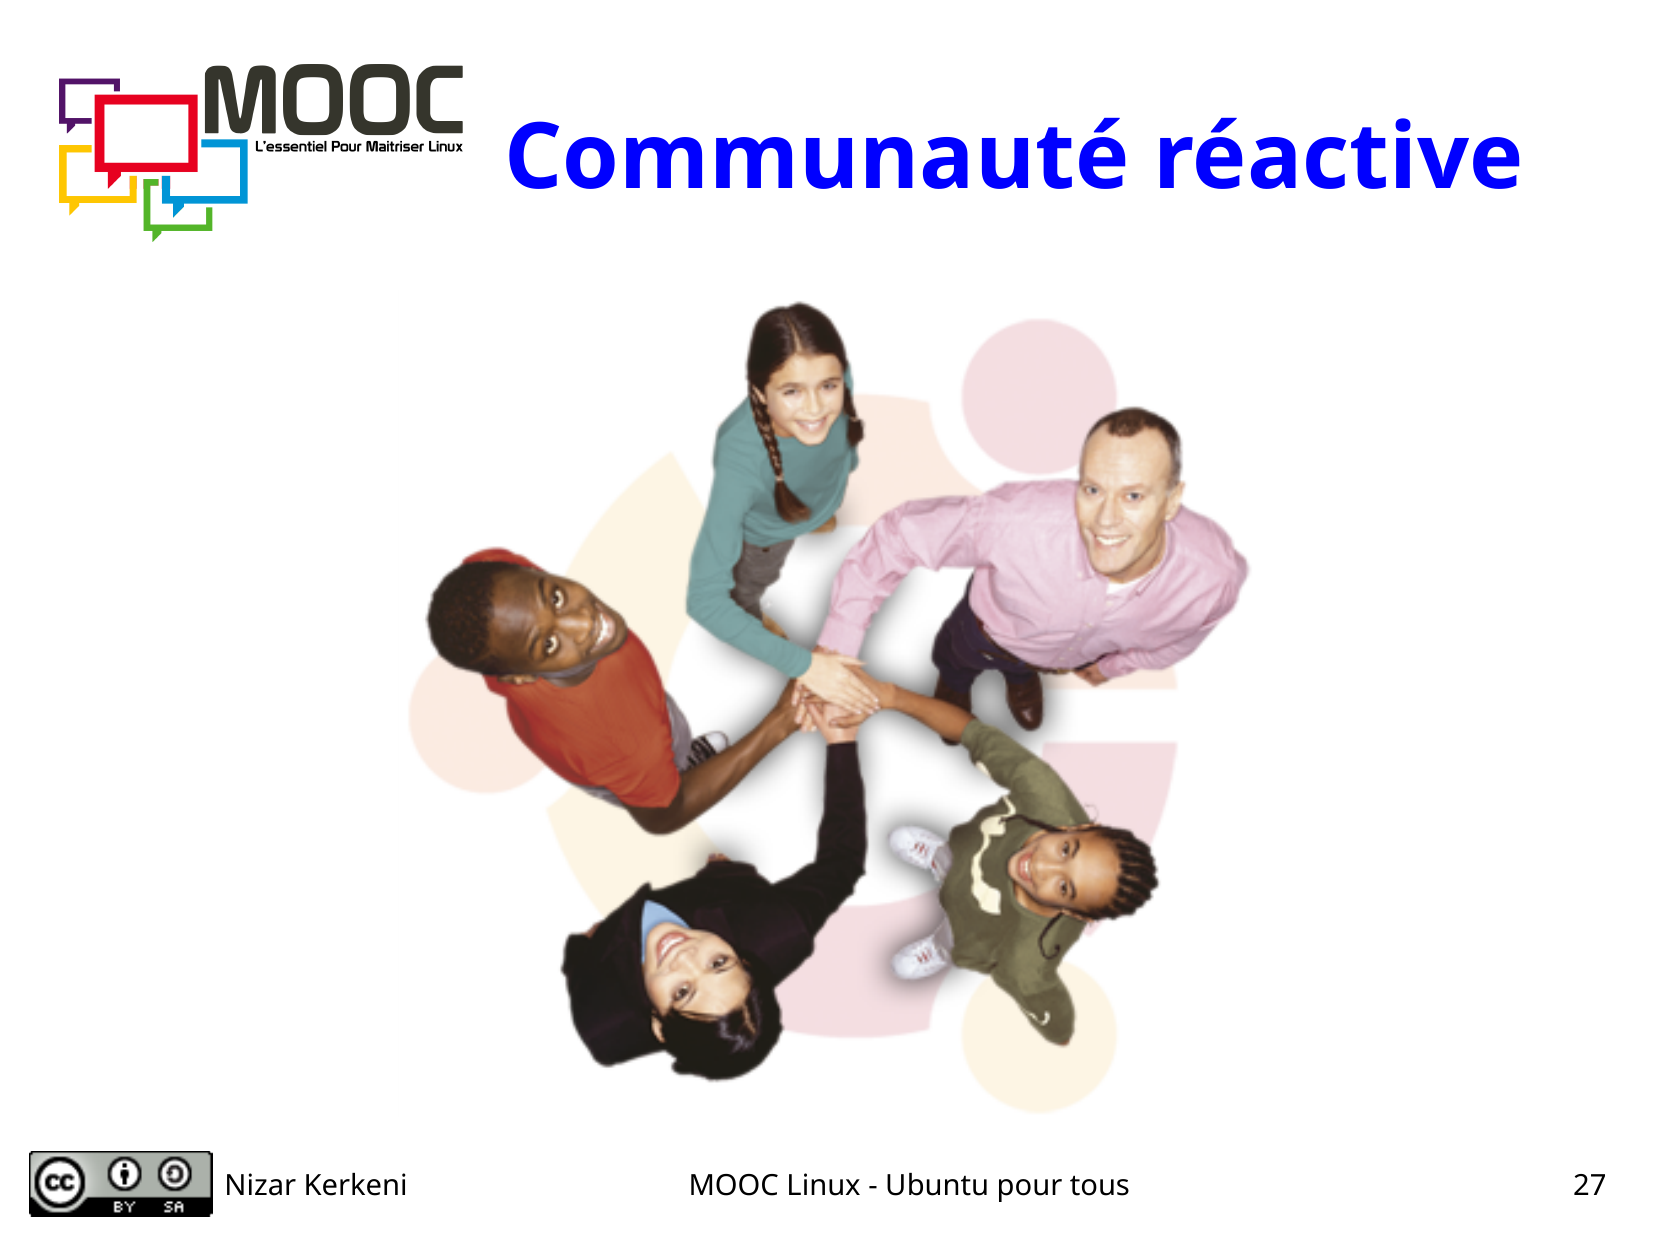

# Communauté réactive
MOOC Linux - Ubuntu pour tous
27